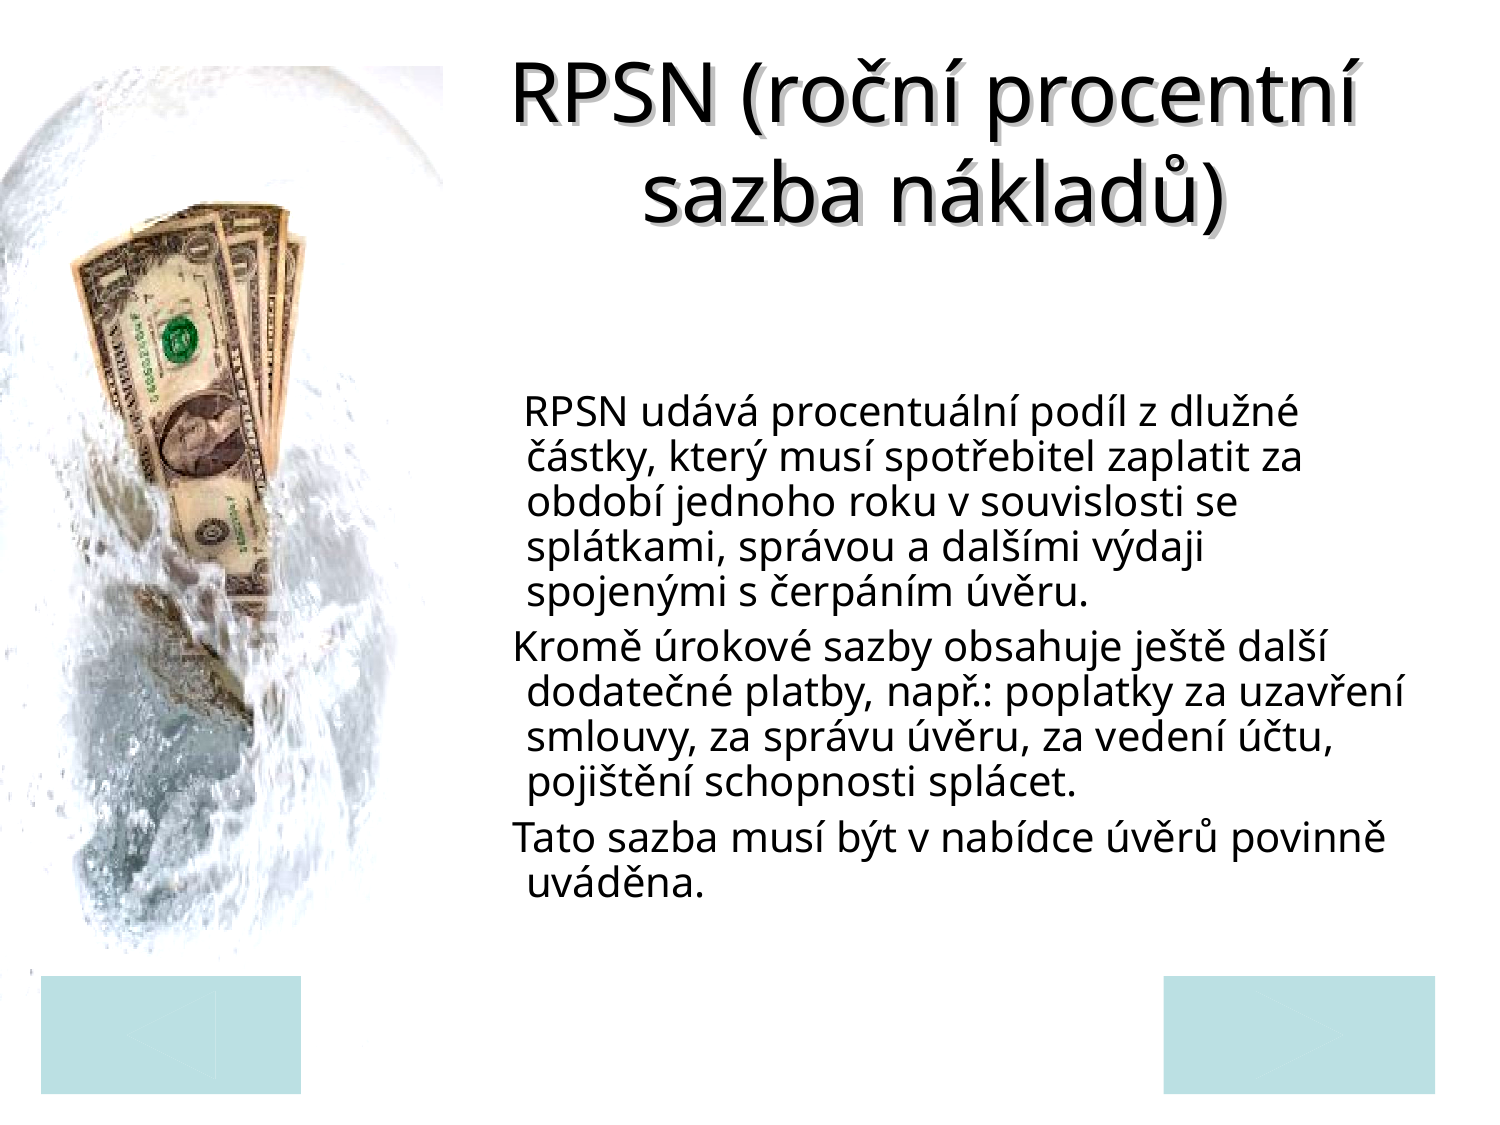

RPSN (roční procentní sazba nákladů)
 RPSN udává procentuální podíl z dlužné částky, který musí spotřebitel zaplatit za období jednoho roku v souvislosti se splátkami, správou a dalšími výdaji spojenými s čerpáním úvěru.
 Kromě úrokové sazby obsahuje ještě další dodatečné platby, např.: poplatky za uzavření smlouvy, za správu úvěru, za vedení účtu, pojištění schopnosti splácet.
 Tato sazba musí být v nabídce úvěrů povinně uváděna.